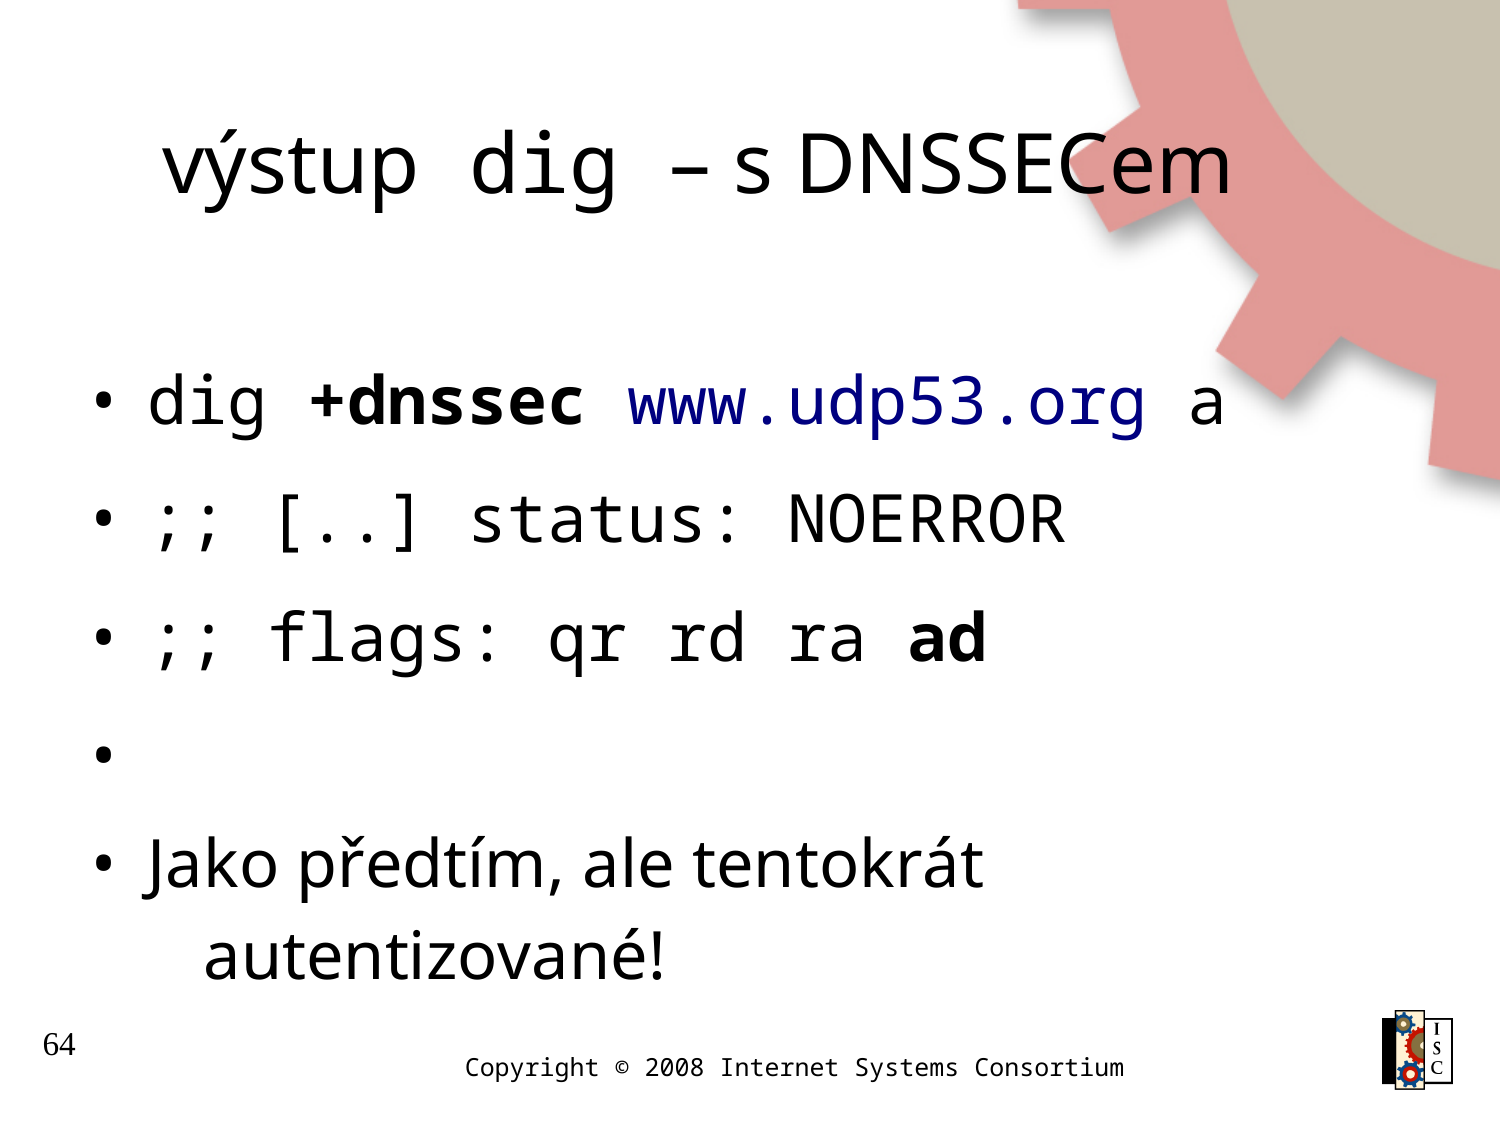

# výstup dig – s DNSSECem
dig +dnssec www.udp53.org a
;; [..] status: NOERROR
;; flags: qr rd ra ad
Jako předtím, ale tentokrát autentizované!